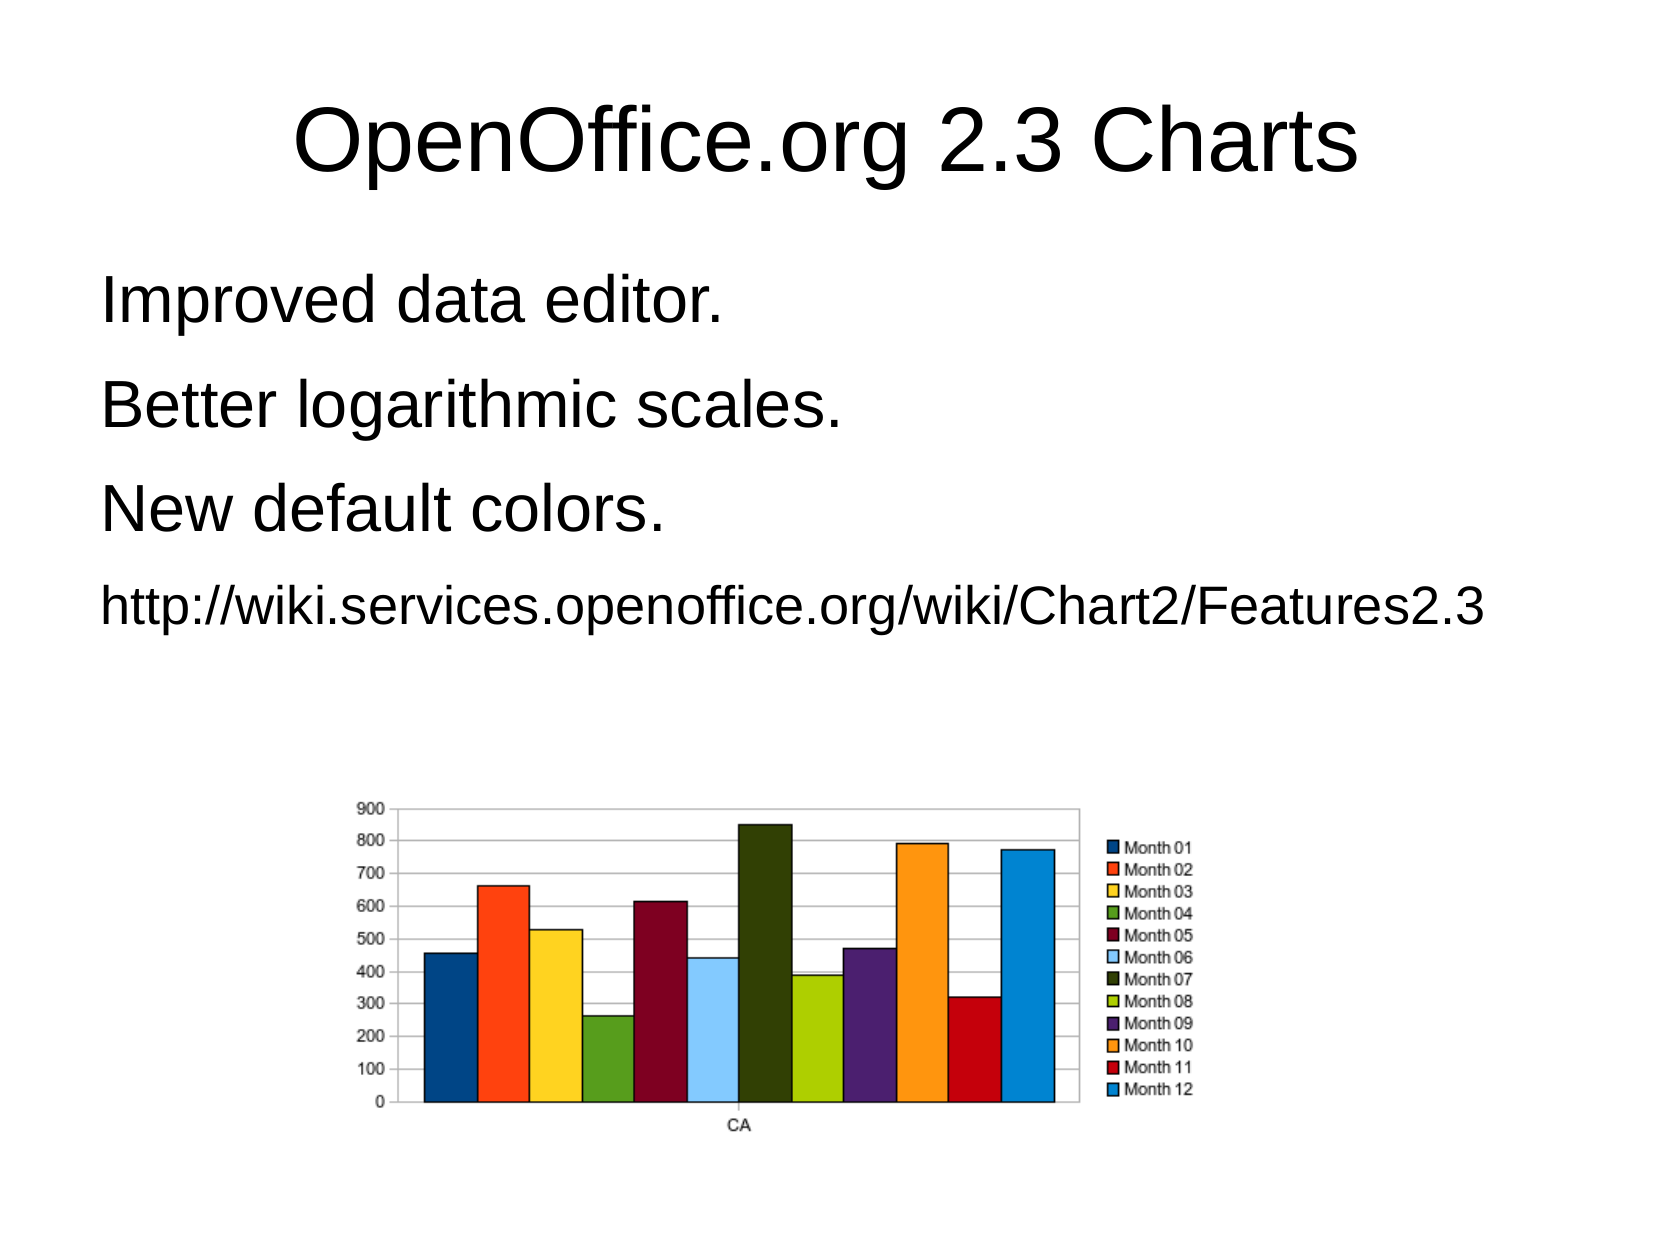

# OpenOffice.org 2.3 Charts
Improved data editor.
Better logarithmic scales.
New default colors.
http://wiki.services.openoffice.org/wiki/Chart2/Features2.3